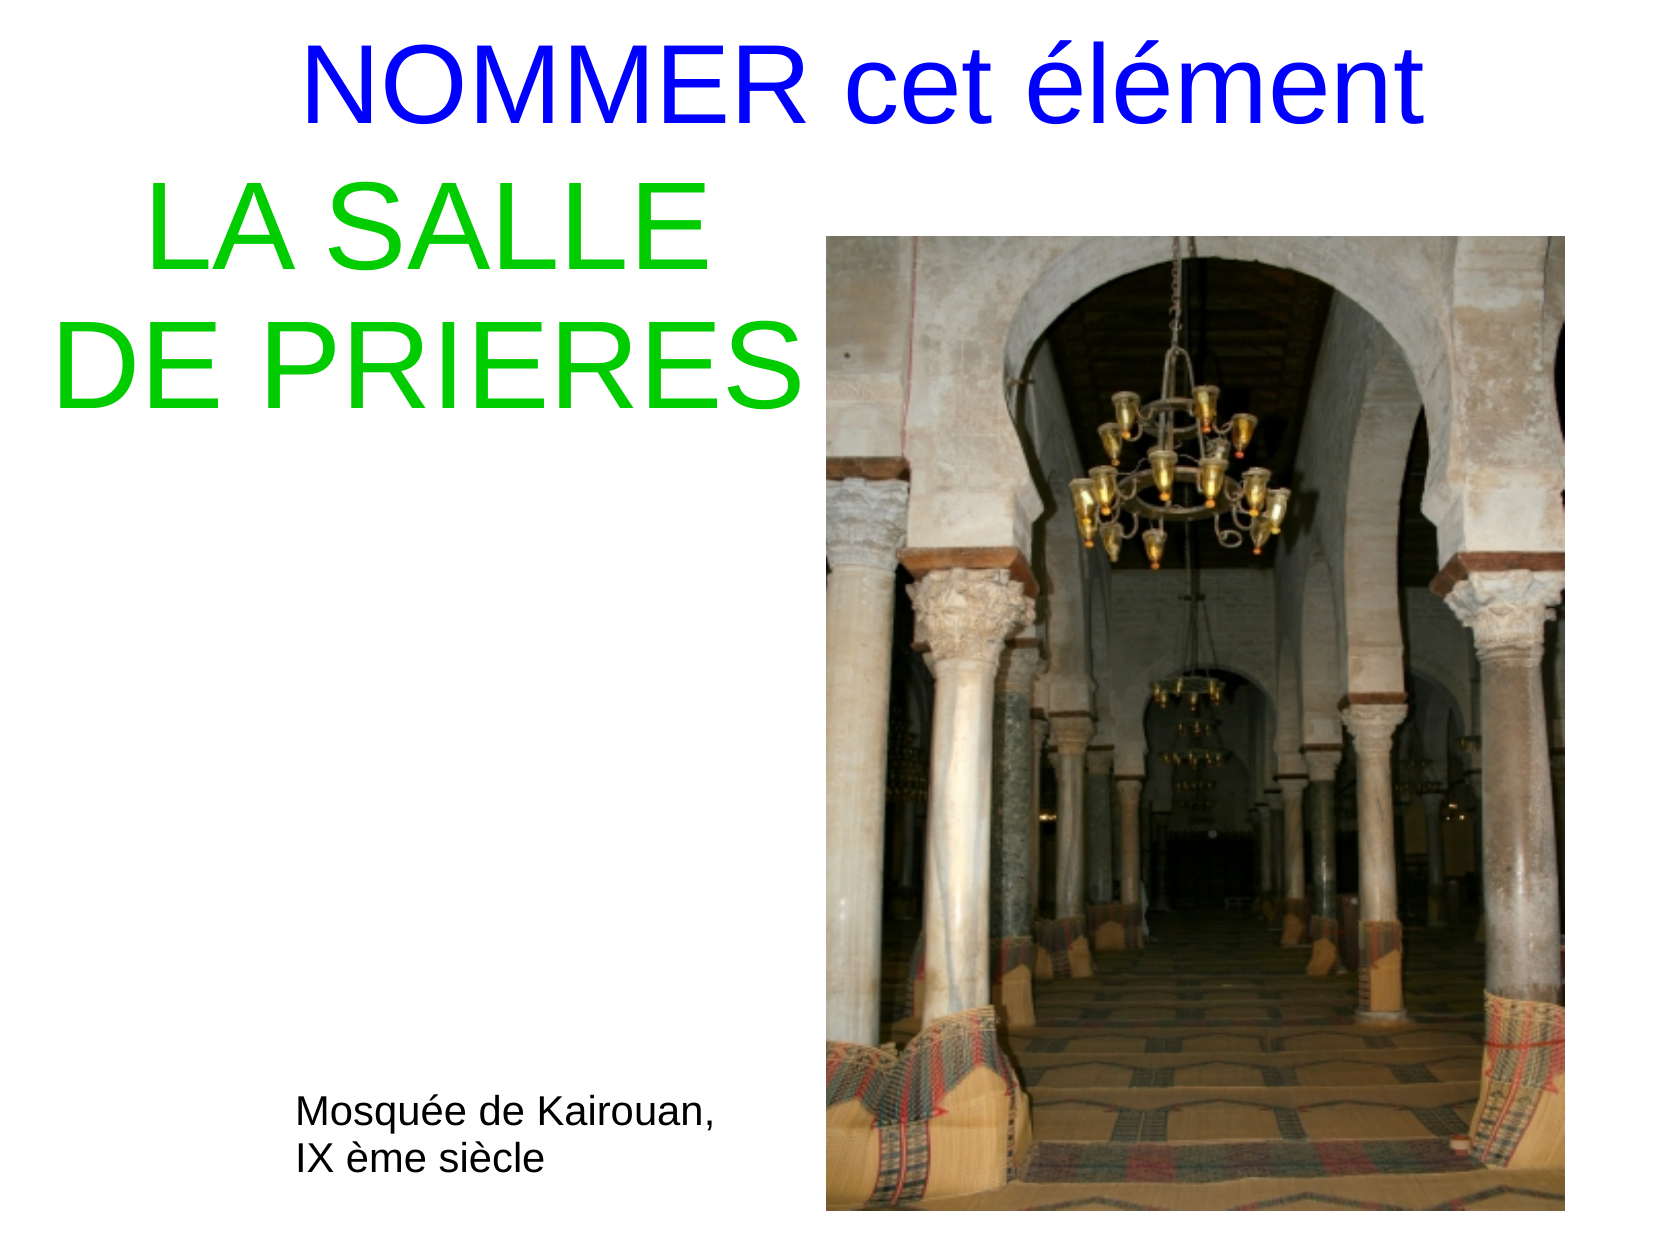

NOMMER cet élément
LA SALLE
DE PRIERES
# Mosquée de Kairouan, IX ème siècle